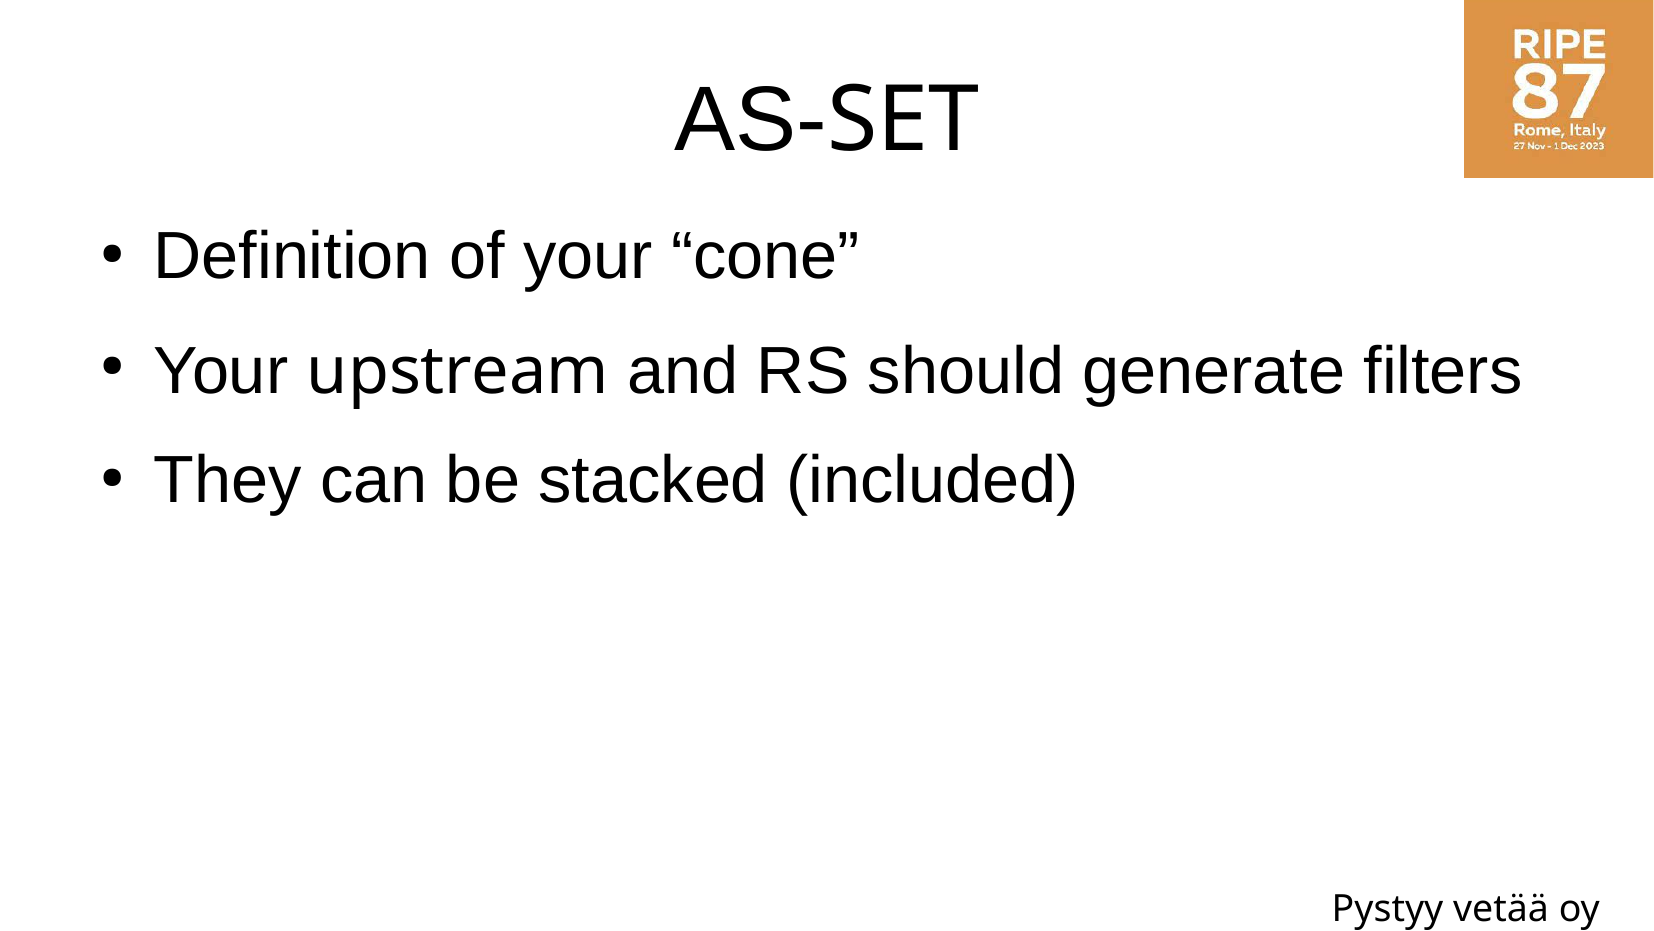

# AS-SET
Definition of your “cone”
Your upstream and RS should generate filters
They can be stacked (included)
Pystyy vetää oy